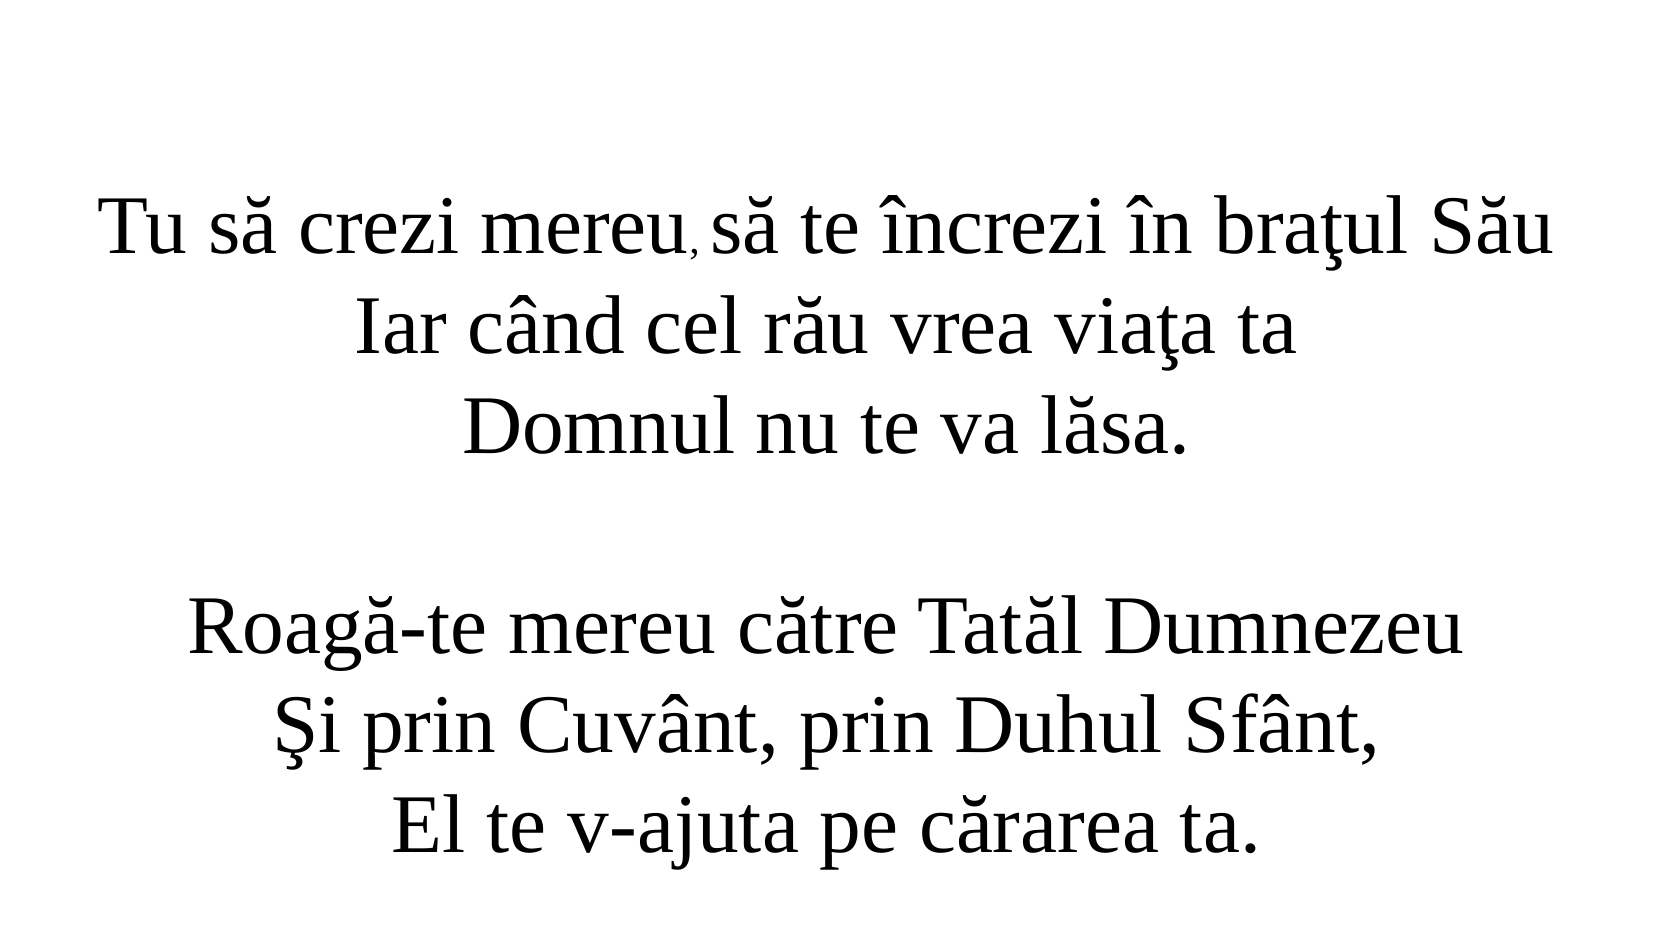

# Tu să crezi mereu, să te încrezi în braţul Său Iar când cel rău vrea viaţa ta Domnul nu te va lăsa.
Roagă-te mereu către Tatăl Dumnezeu
Şi prin Cuvânt, prin Duhul Sfânt,
El te v-ajuta pe cărarea ta.